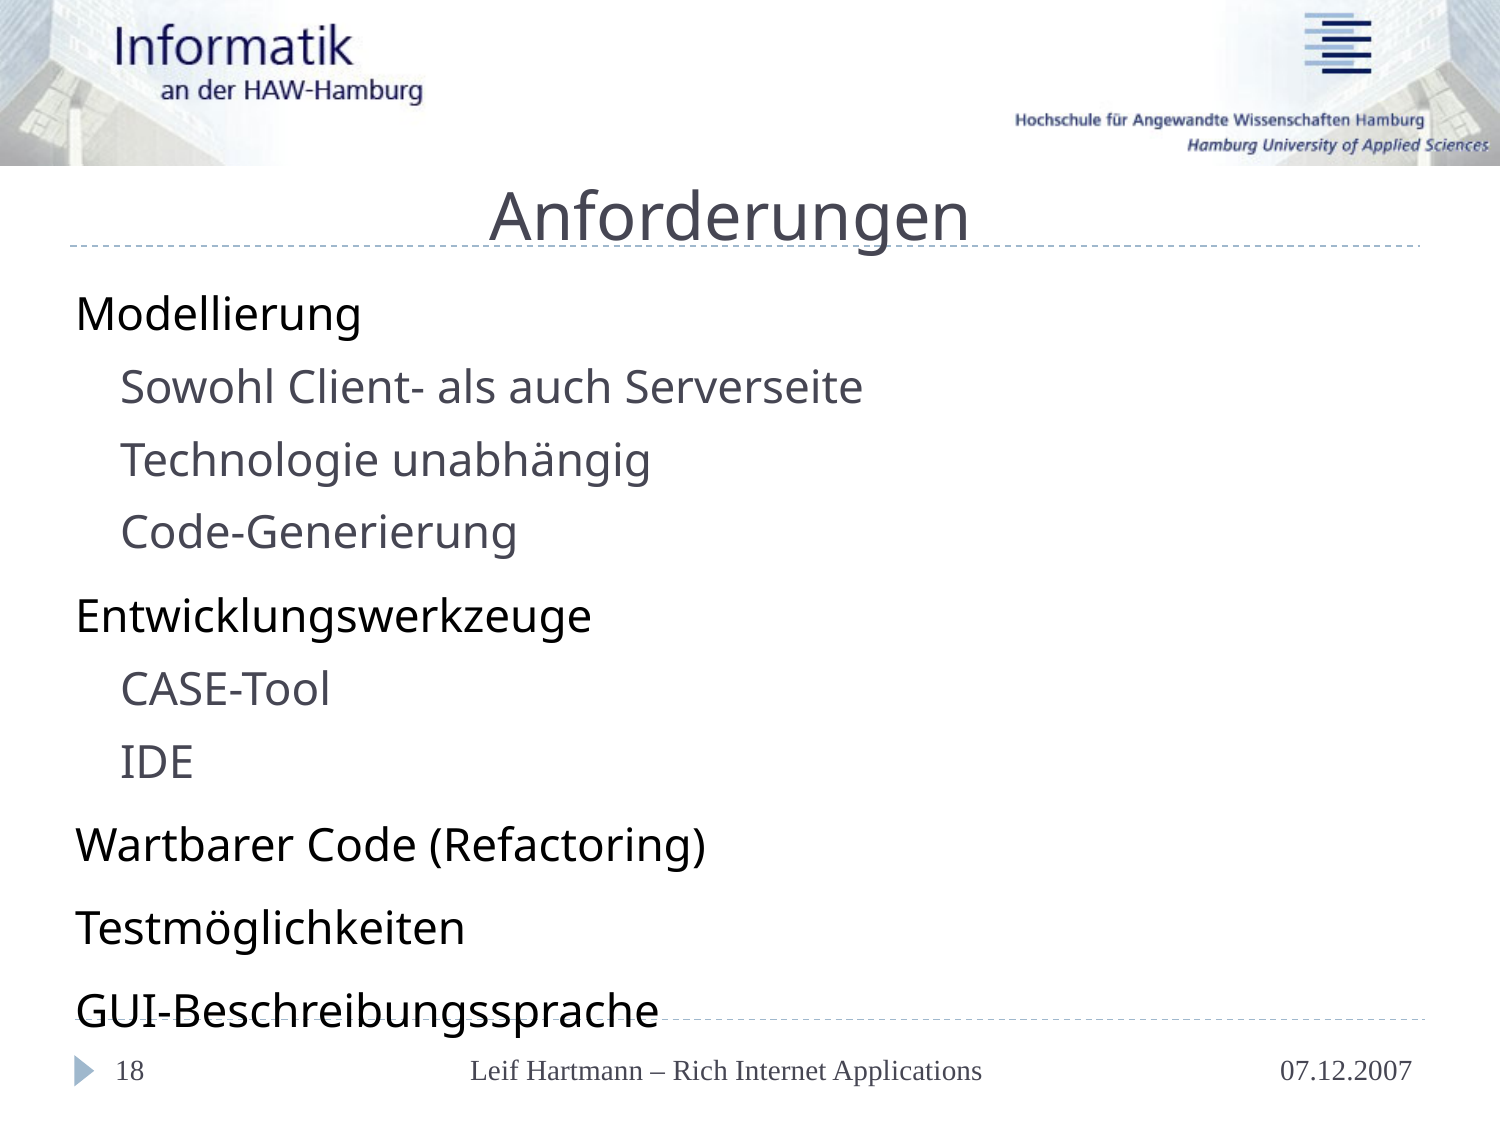

# Anforderungen
Modellierung
Sowohl Client- als auch Serverseite
Technologie unabhängig
Code-Generierung
Entwicklungswerkzeuge
CASE-Tool
IDE
Wartbarer Code (Refactoring)
Testmöglichkeiten
GUI-Beschreibungssprache
18
07.12.2007
Leif Hartmann - Rich Internet Applications